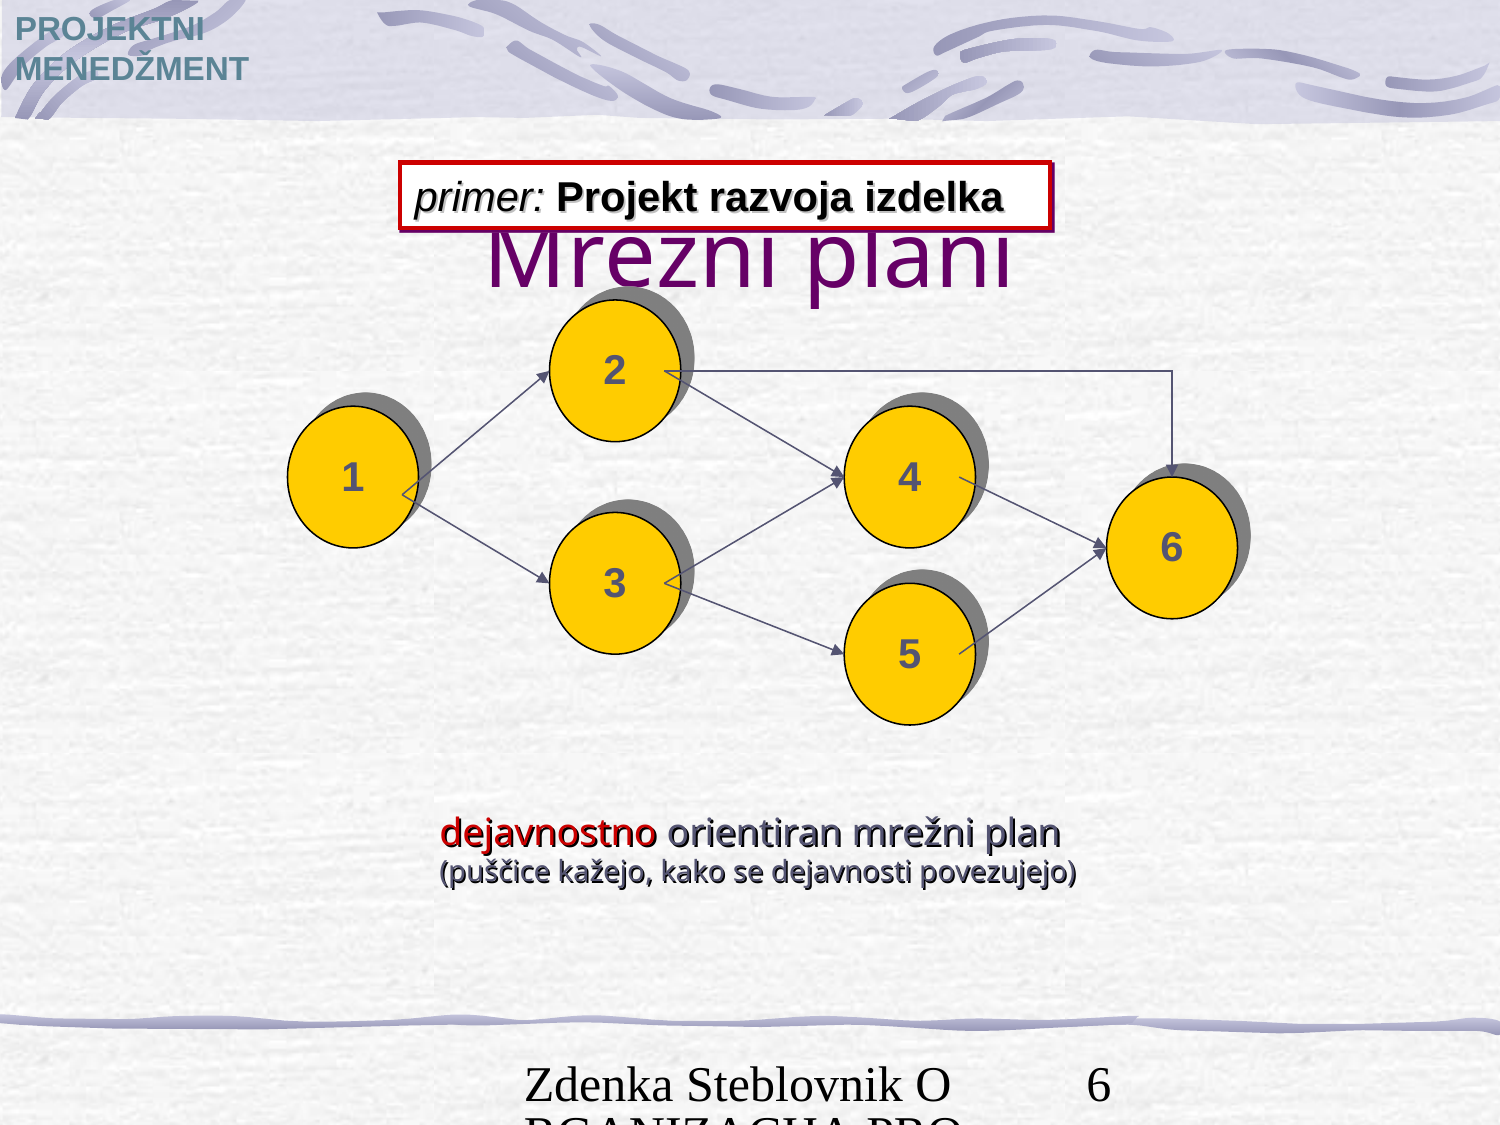

PROJEKTNI MENEDŽMENT
# Mrežni plani
primer: Projekt razvoja izdelka
2
3
1
4
5
6
dejavnostno orientiran mrežni plan
(puščice kažejo, kako se dejavnosti povezujejo)
Zdenka Steblovnik ORGANIZACIJA PROIZVODNJE 2
6